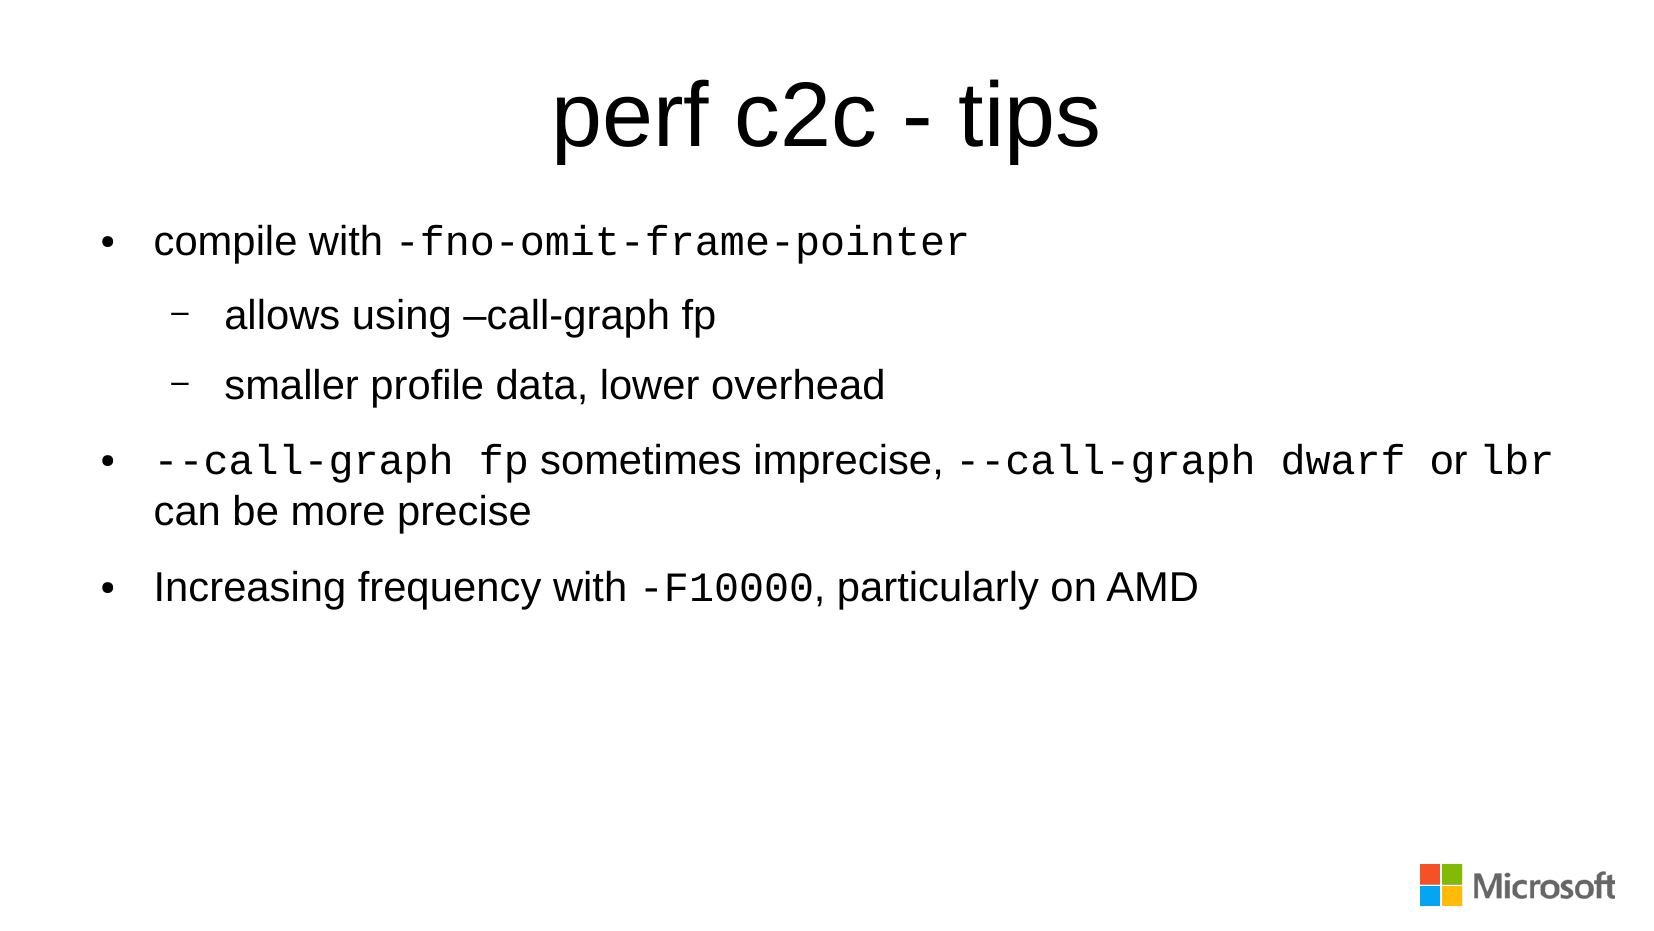

# perf c2c - tips
compile with -fno-omit-frame-pointer
allows using –call-graph fp
smaller profile data, lower overhead
--call-graph fp sometimes imprecise, --call-graph dwarf or lbr can be more precise
Increasing frequency with -F10000, particularly on AMD